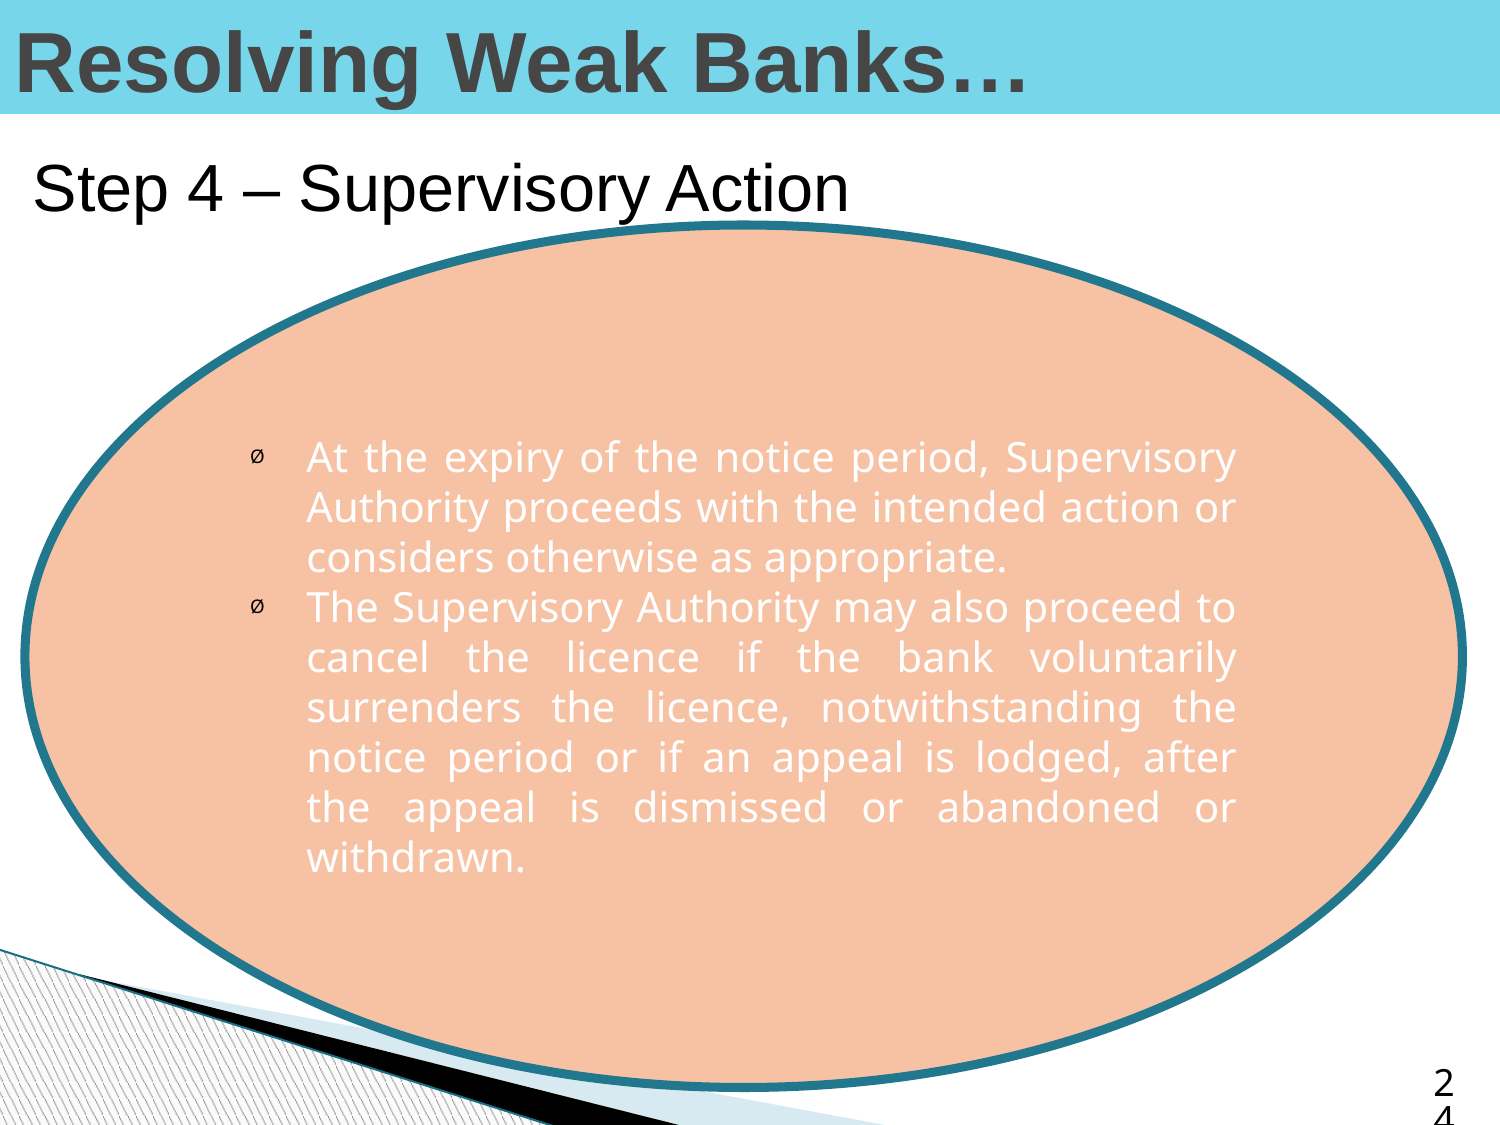

Resolving Weak Banks…
# Step 4 – Supervisory Action
At the expiry of the notice period, Supervisory Authority proceeds with the intended action or considers otherwise as appropriate.
The Supervisory Authority may also proceed to cancel the licence if the bank voluntarily surrenders the licence, notwithstanding the notice period or if an appeal is lodged, after the appeal is dismissed or abandoned or withdrawn.